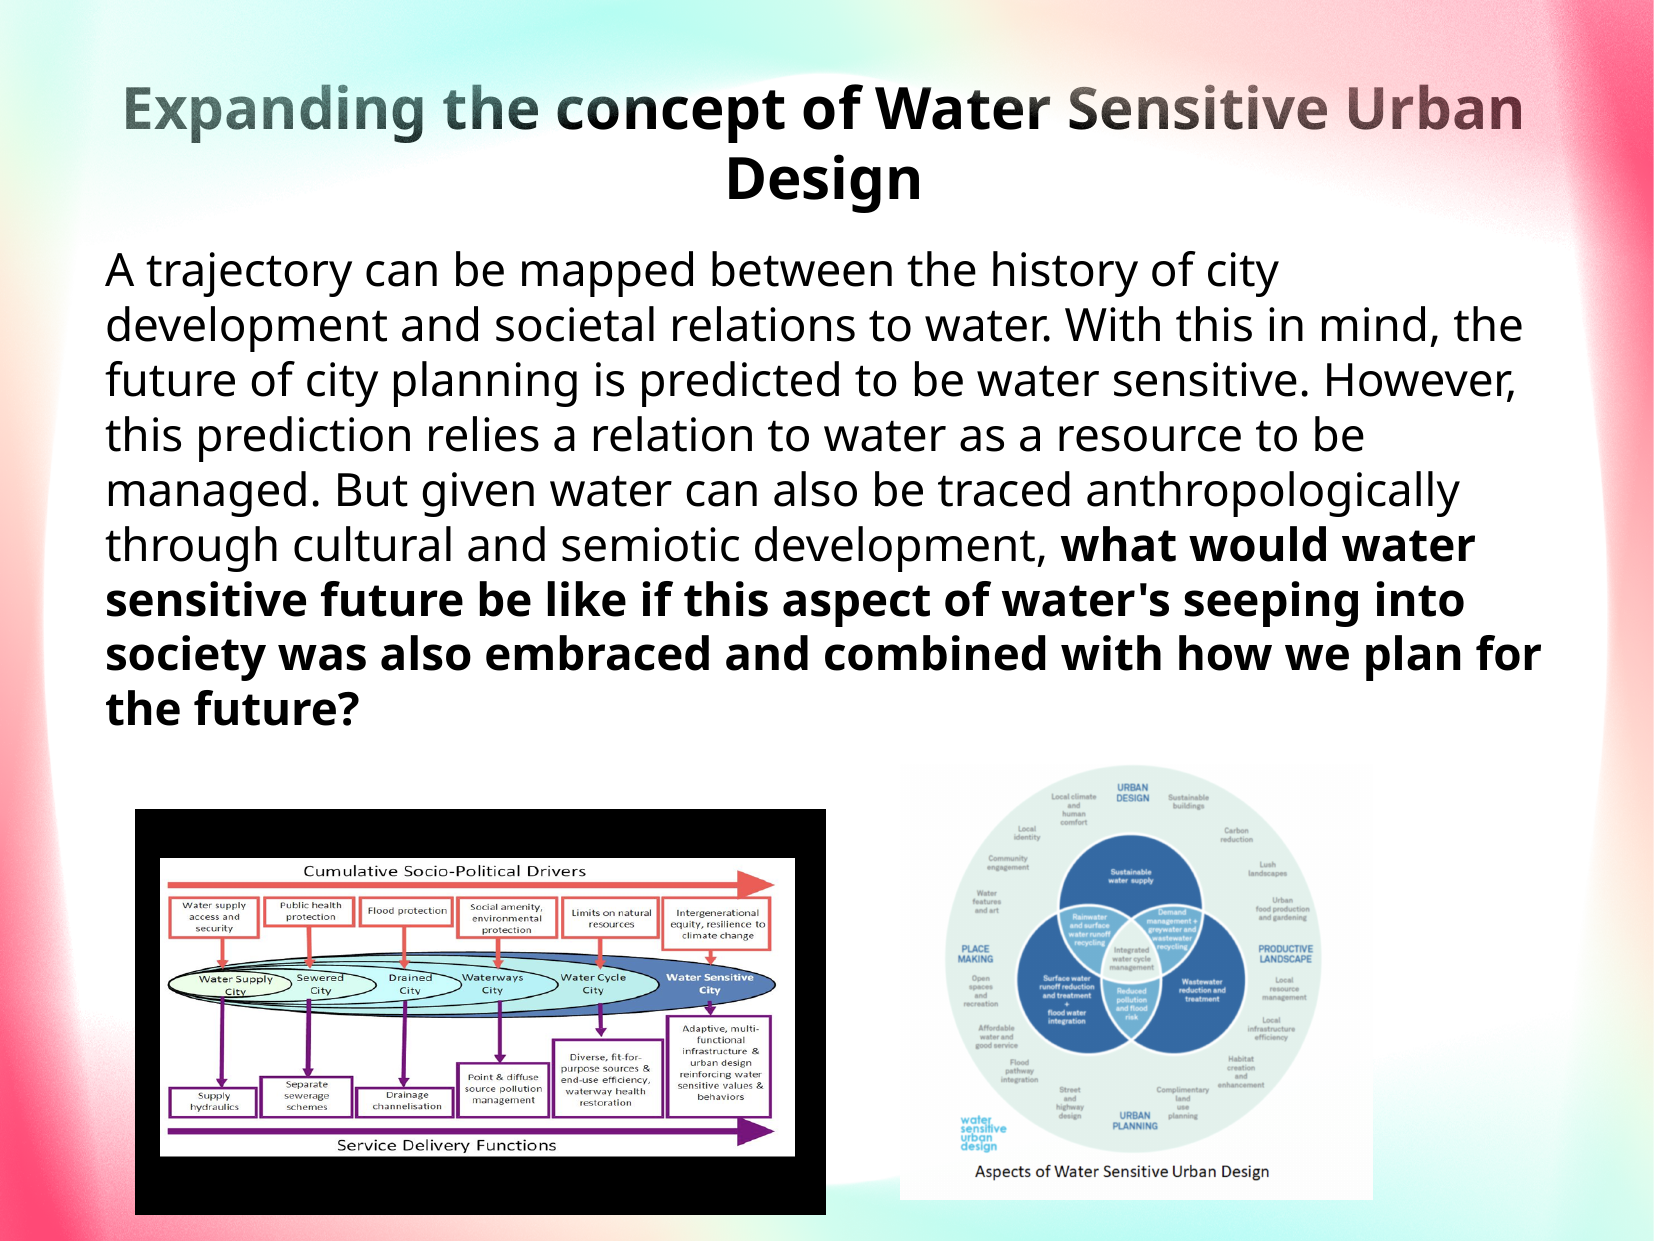

# Expanding the concept of Water Sensitive Urban Design
A trajectory can be mapped between the history of city development and societal relations to water. With this in mind, the future of city planning is predicted to be water sensitive. However, this prediction relies a relation to water as a resource to be managed. But given water can also be traced anthropologically through cultural and semiotic development, what would water sensitive future be like if this aspect of water's seeping into society was also embraced and combined with how we plan for the future?